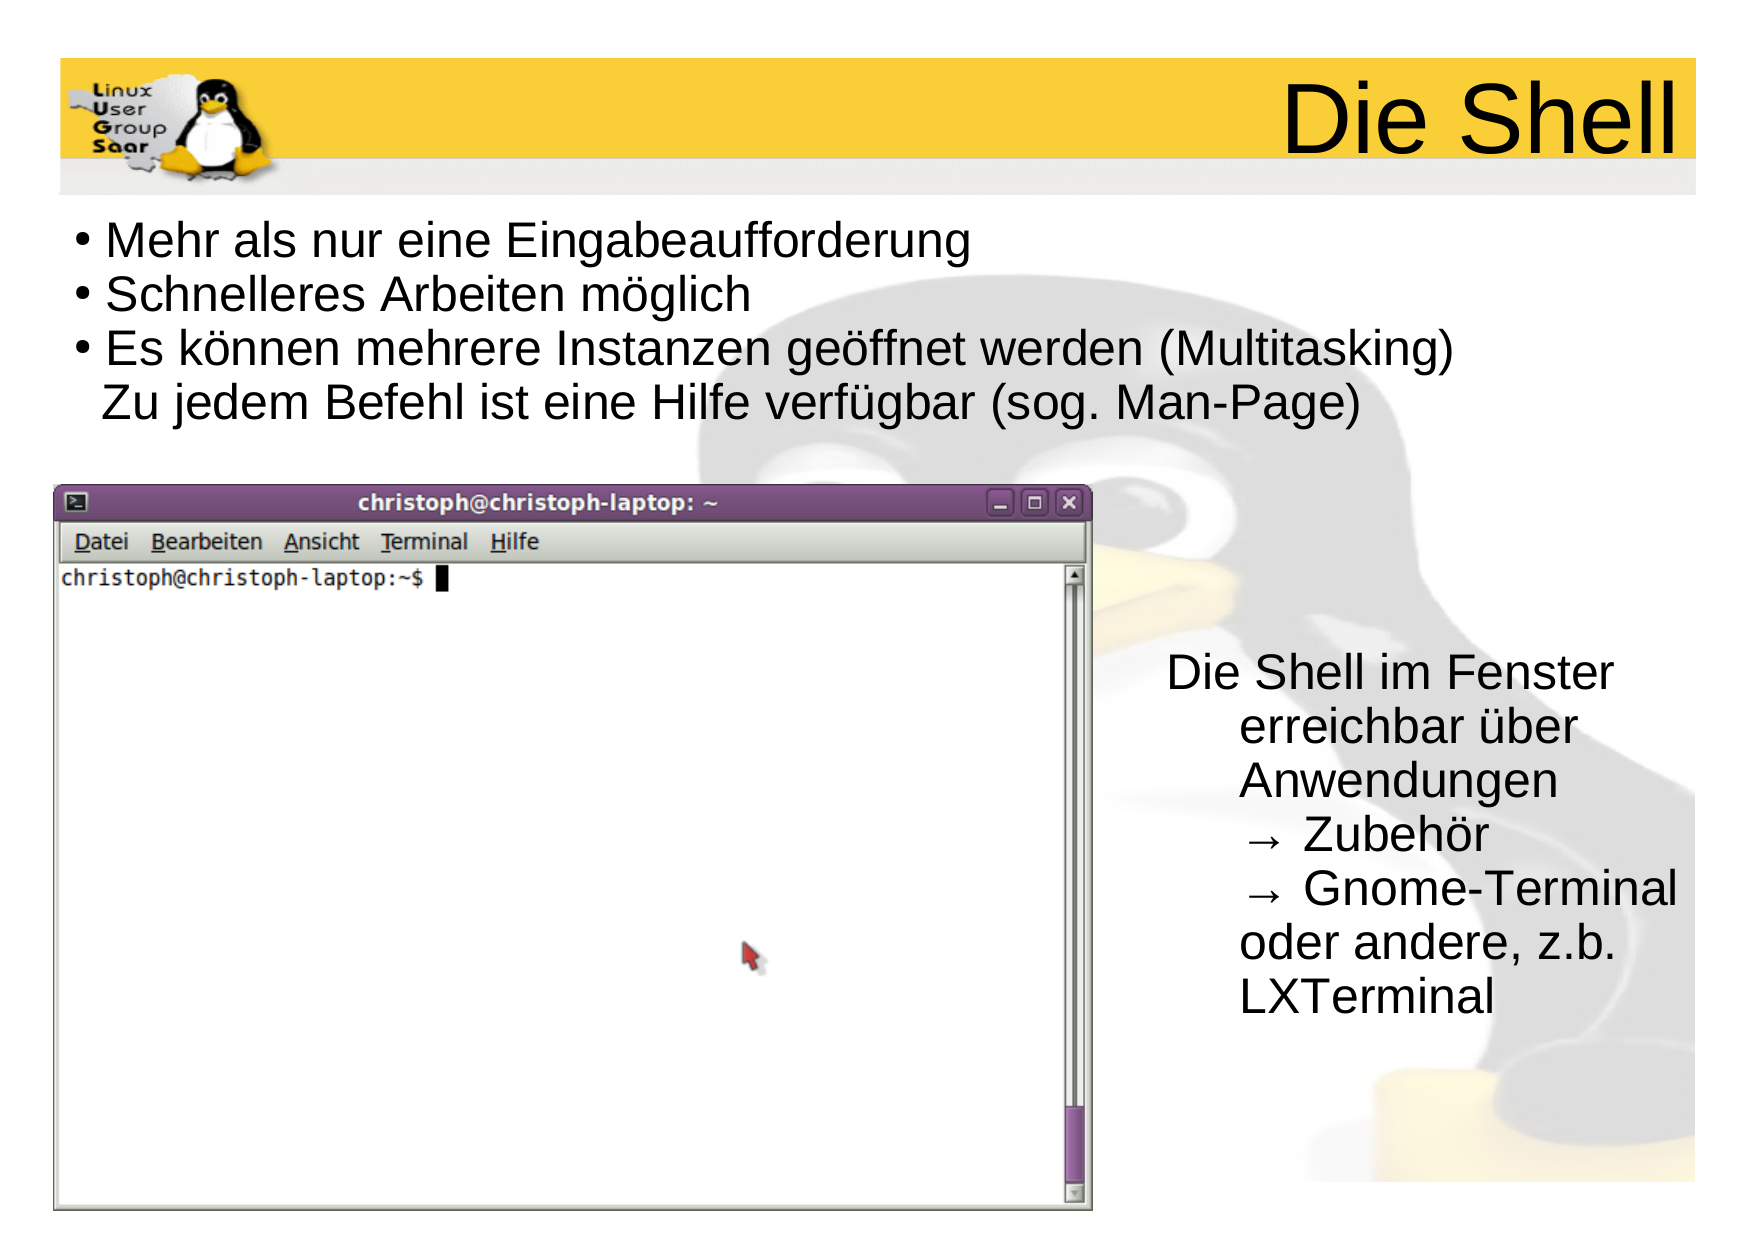

Die Shell
 Mehr als nur eine Eingabeaufforderung
 Schnelleres Arbeiten möglich
 Es können mehrere Instanzen geöffnet werden (Multitasking)
 Zu jedem Befehl ist eine Hilfe verfügbar (sog. Man-Page)
Die Shell im Fenster
 	erreichbar über
	Anwendungen
	→ Zubehör
	→ Gnome-Terminal
	oder andere, z.b.
	LXTerminal